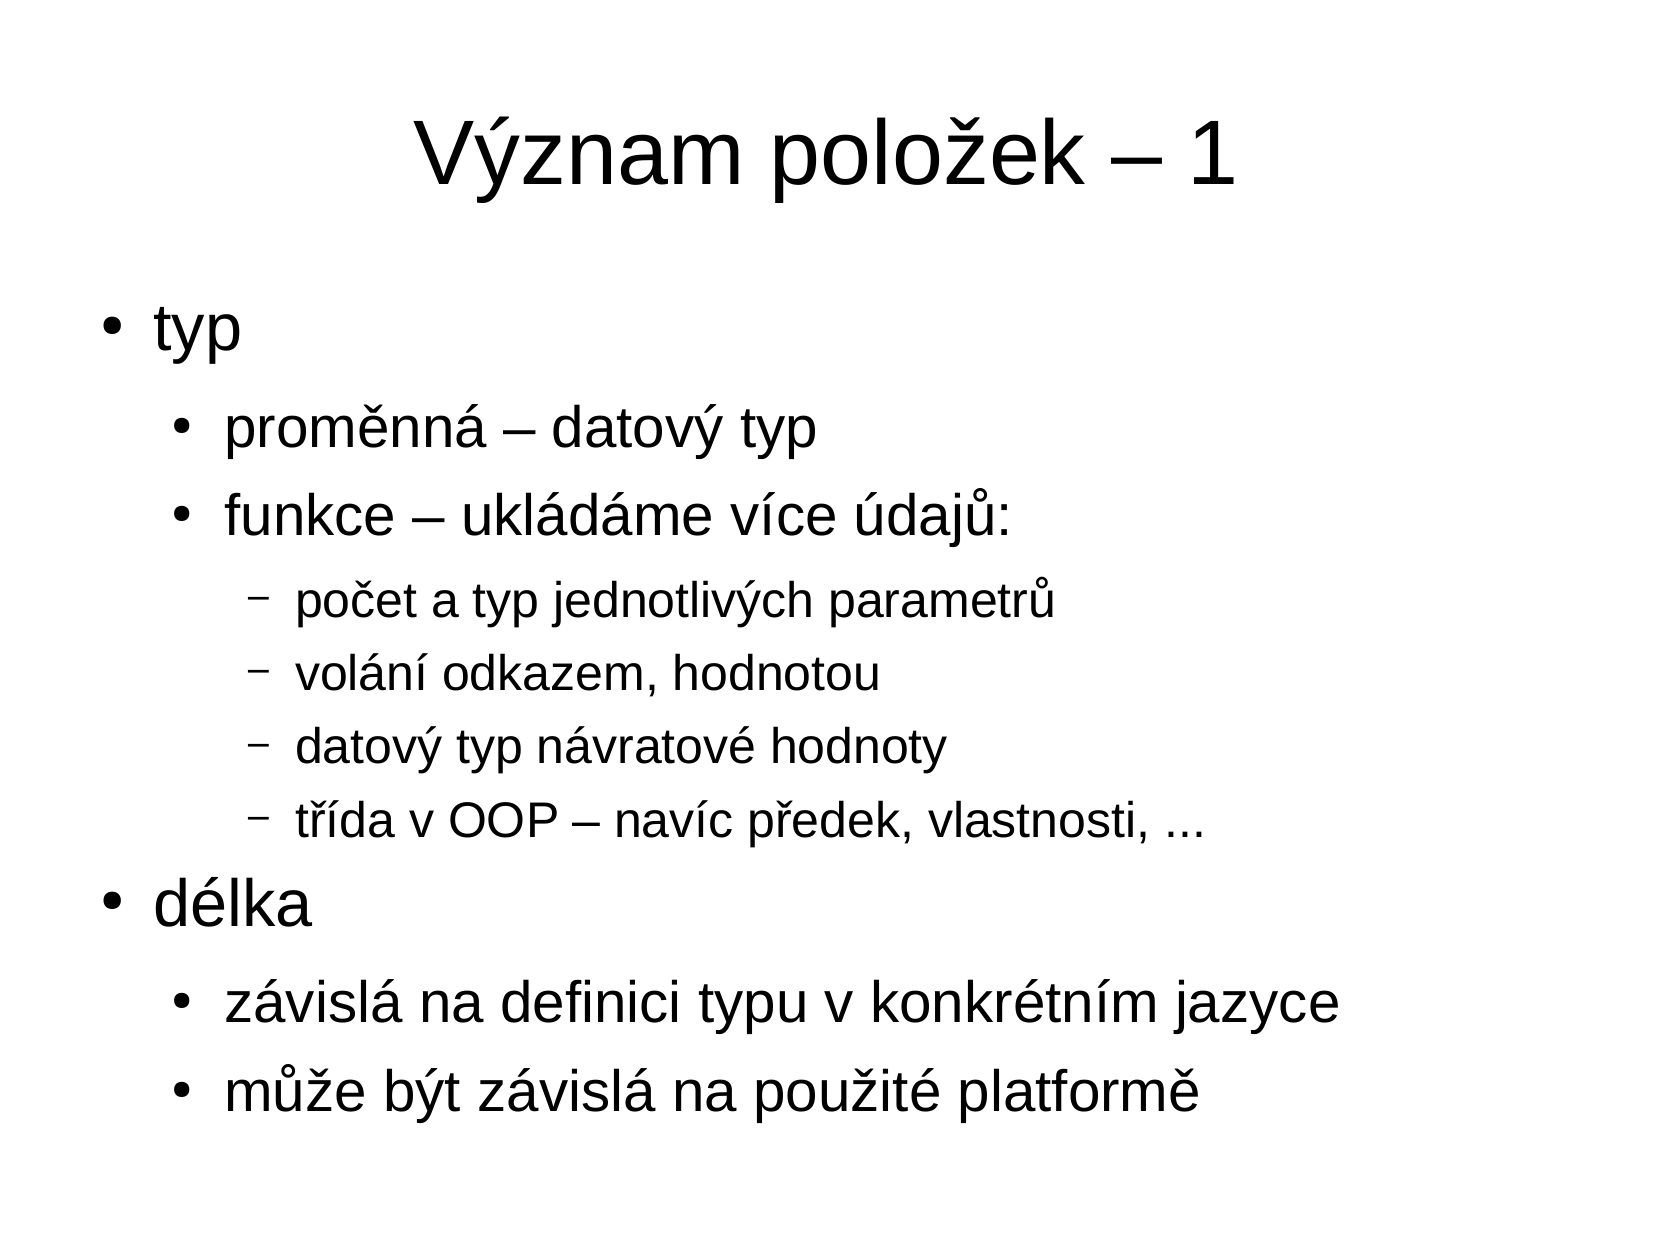

# Význam položek – 1
typ
proměnná – datový typ
funkce – ukládáme více údajů:
počet a typ jednotlivých parametrů
volání odkazem, hodnotou
datový typ návratové hodnoty
třída v OOP – navíc předek, vlastnosti, ...
délka
závislá na definici typu v konkrétním jazyce
může být závislá na použité platformě